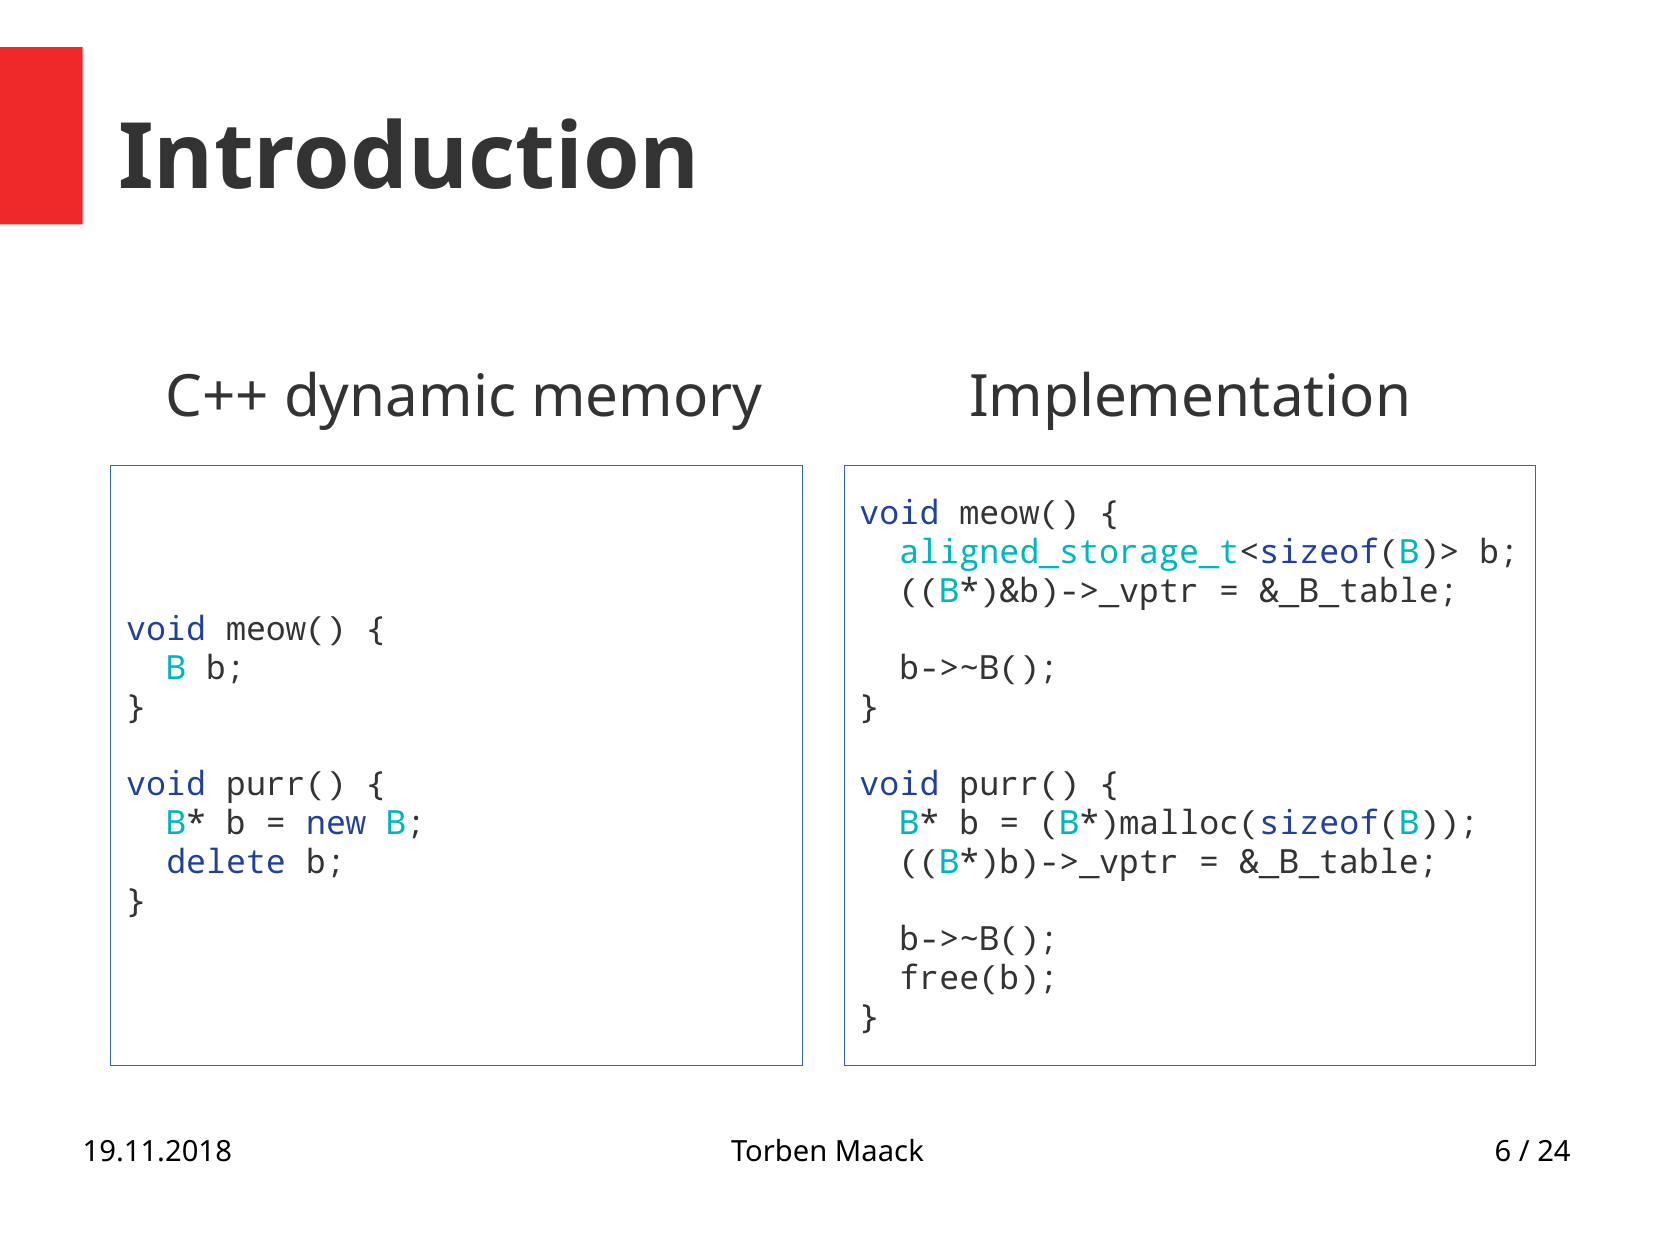

# Introduction
C++ dynamic memory
Implementation
void meow() {
 B b;
}
void purr() {
 B* b = new B;
 delete b;
}
void meow() {
 aligned_storage_t<sizeof(B)> b;
 ((B*)&b)->_vptr = &_B_table;
 b->~B();
}
void purr() {
 B* b = (B*)malloc(sizeof(B));
 ((B*)b)->_vptr = &_B_table;
 b->~B();
 free(b);
}
19.11.2018
Torben Maack
6